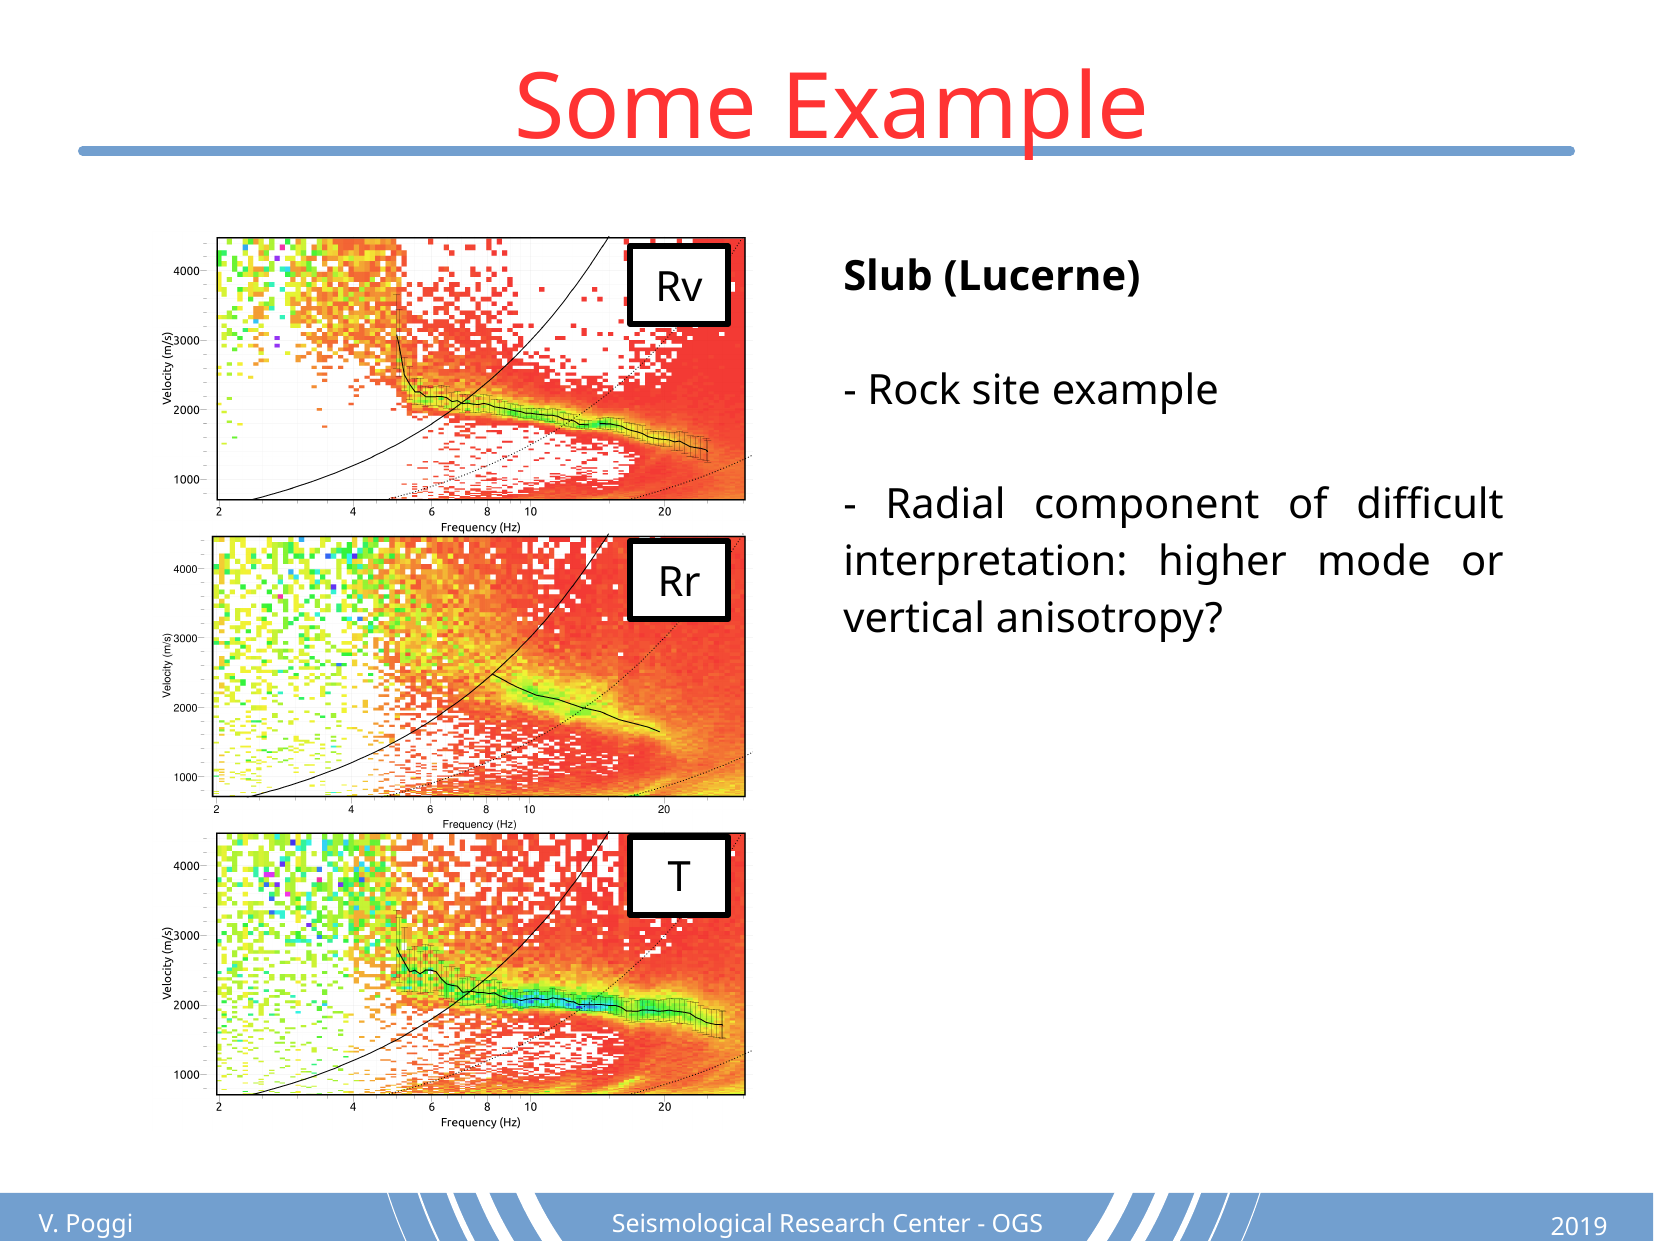

Some Example
Slub (Lucerne)
- Rock site example
- Radial component of difficult interpretation: higher mode or vertical anisotropy?
Rv
Rr
T